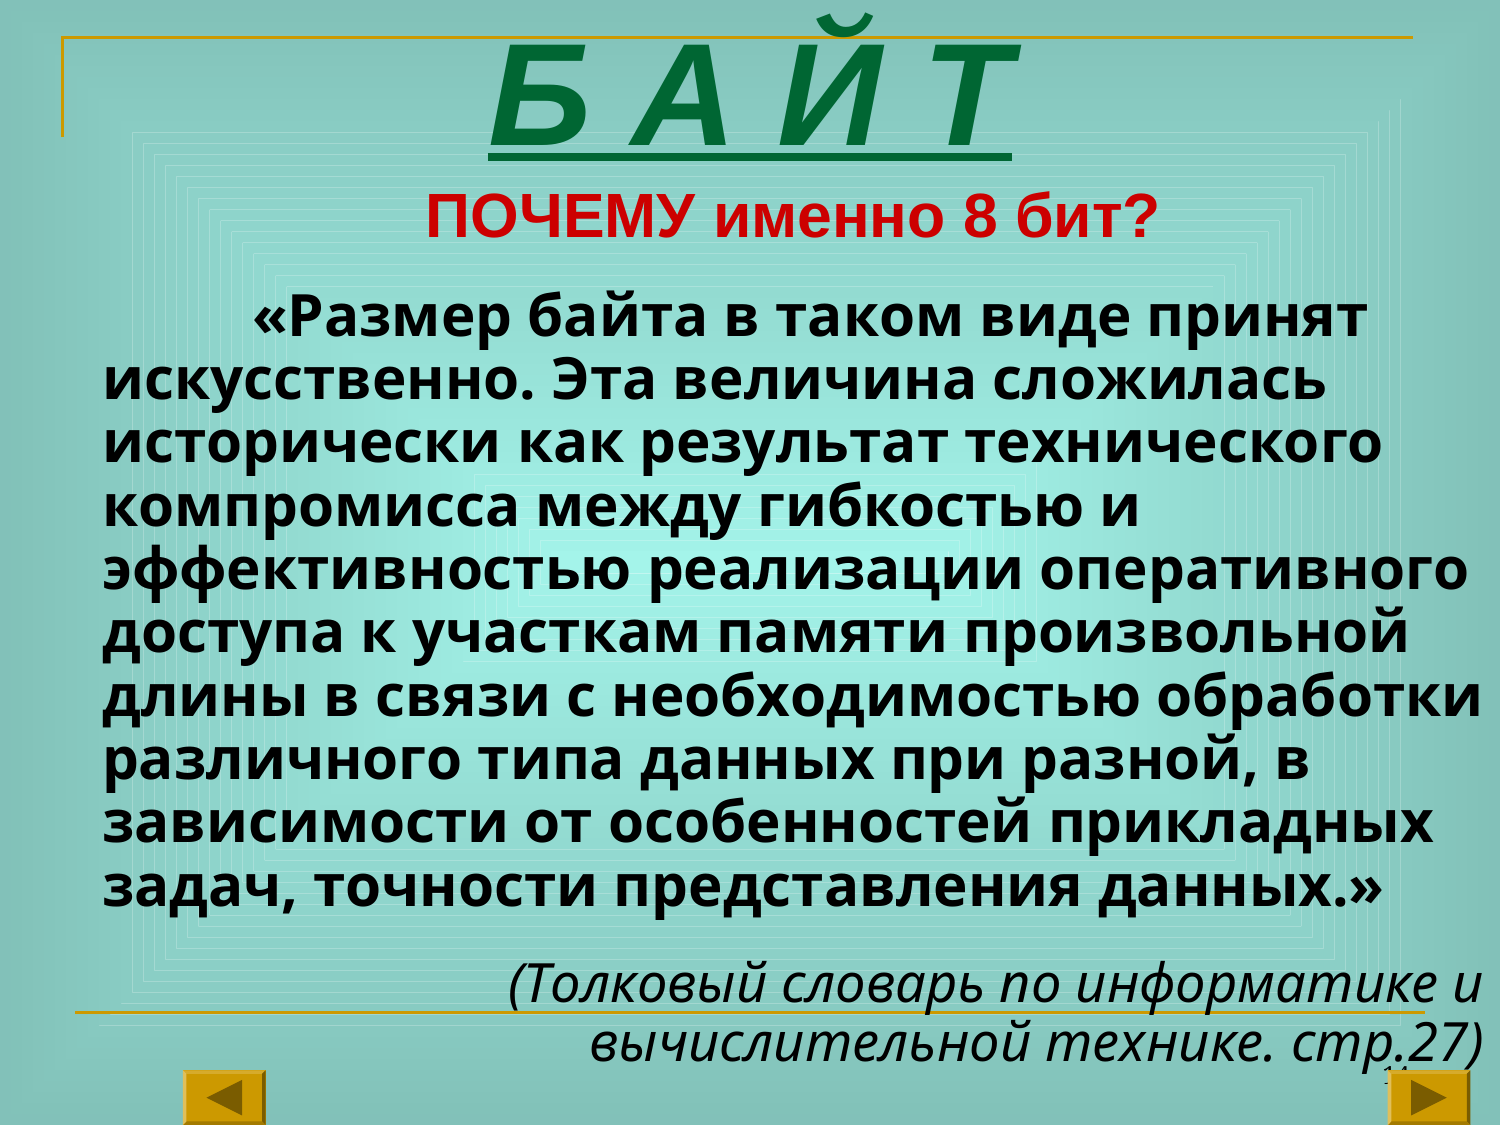

# Б А Й Т
ПОЧЕМУ именно 8 бит?
	«Размер байта в таком виде принят искусственно. Эта величина сложилась исторически как результат технического компромисса между гибкостью и эффективностью реализации оперативного доступа к участкам памяти произвольной длины в связи с необходимостью обработки различного типа данных при разной, в зависимости от особенностей прикладных задач, точности представления данных.»
(Толковый словарь по информатике и вычислительной технике. стр.27)
14